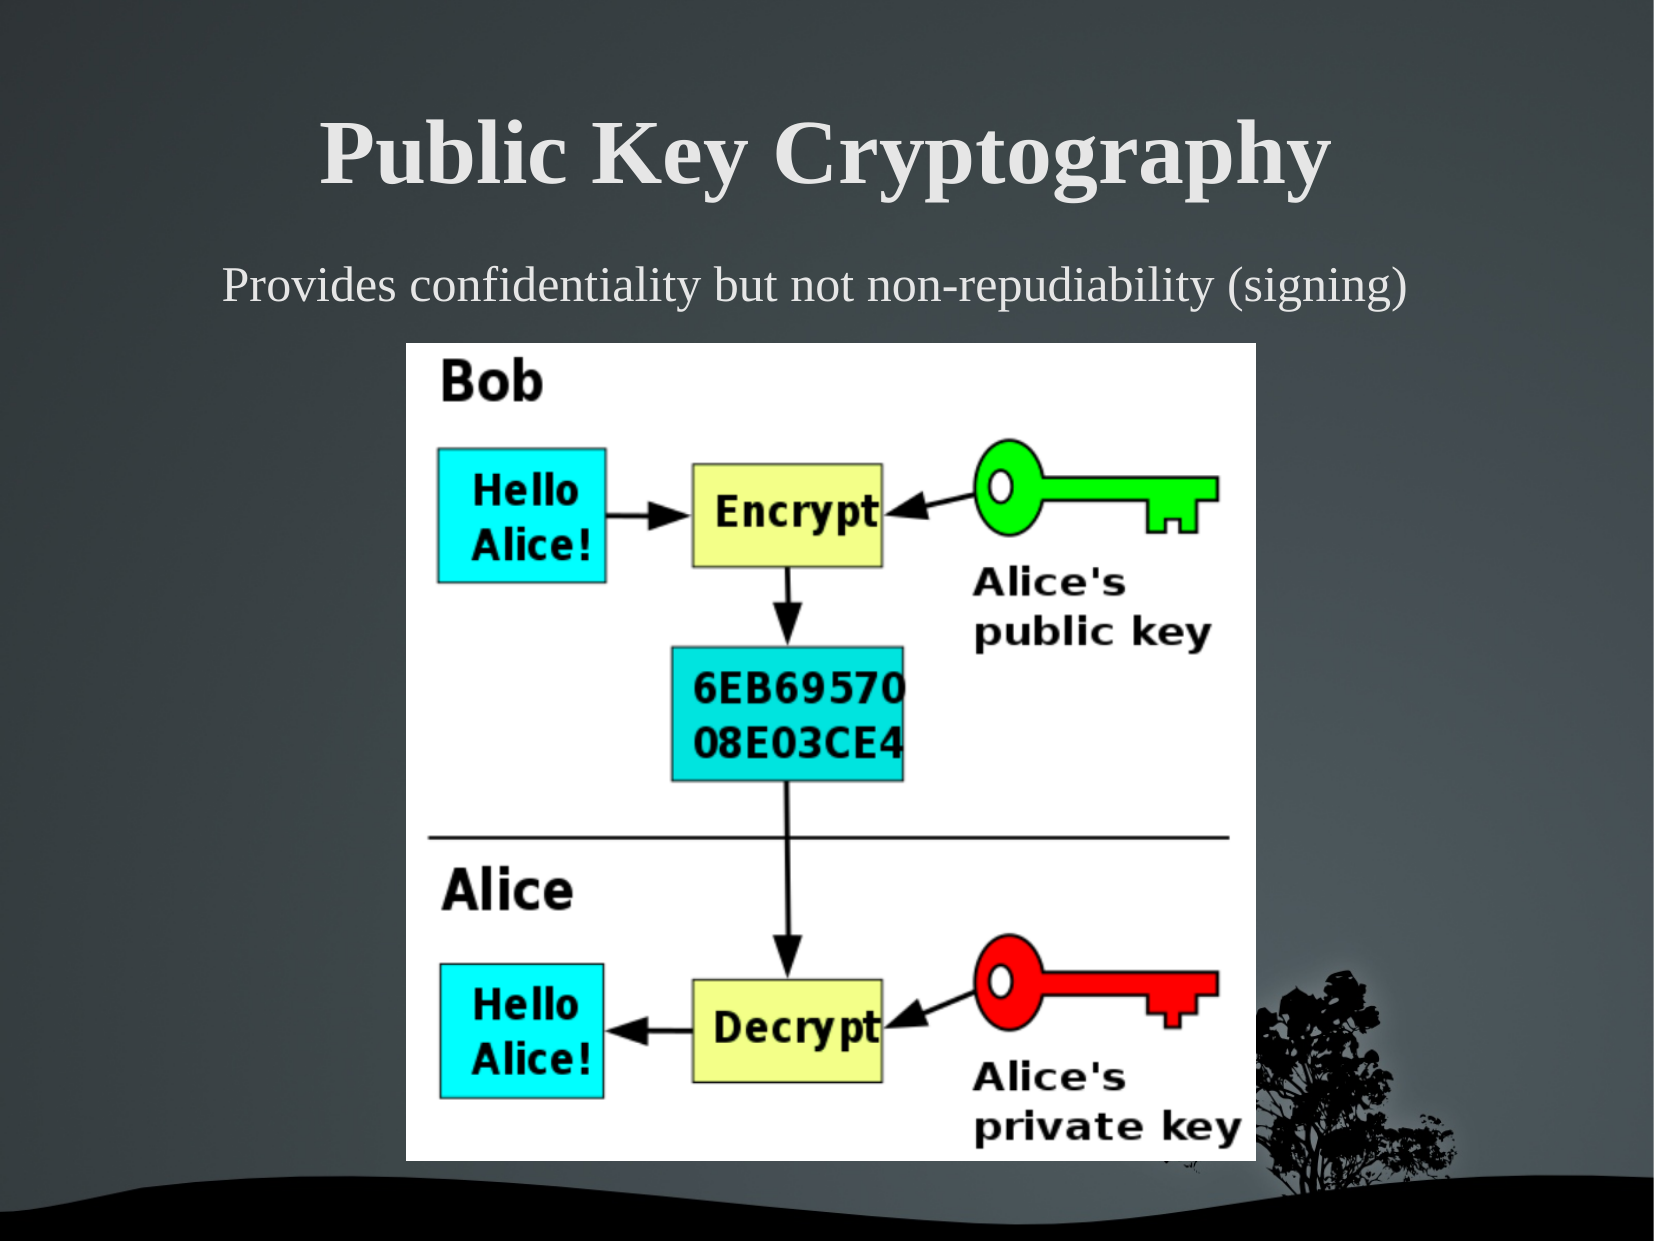

# Public Key Cryptography
Provides confidentiality but not non-repudiability (signing)